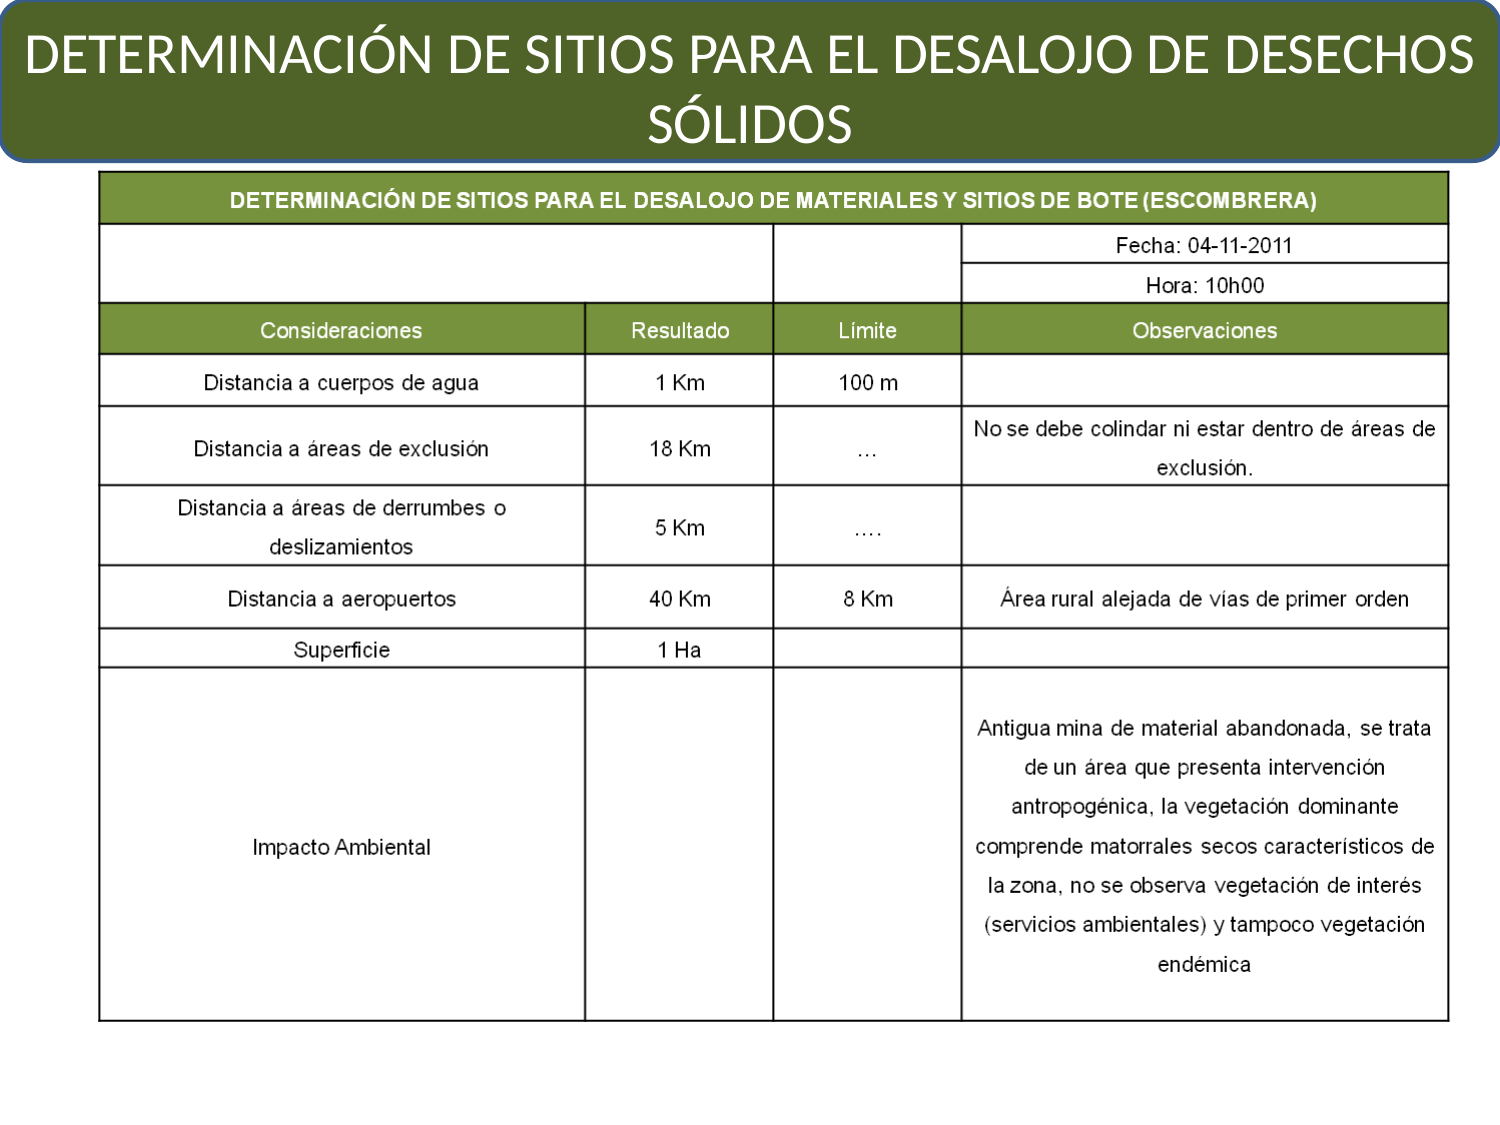

DETERMINACIÓN DE SITIOS PARA EL DESALOJO DE DESECHOS SÓLIDOS